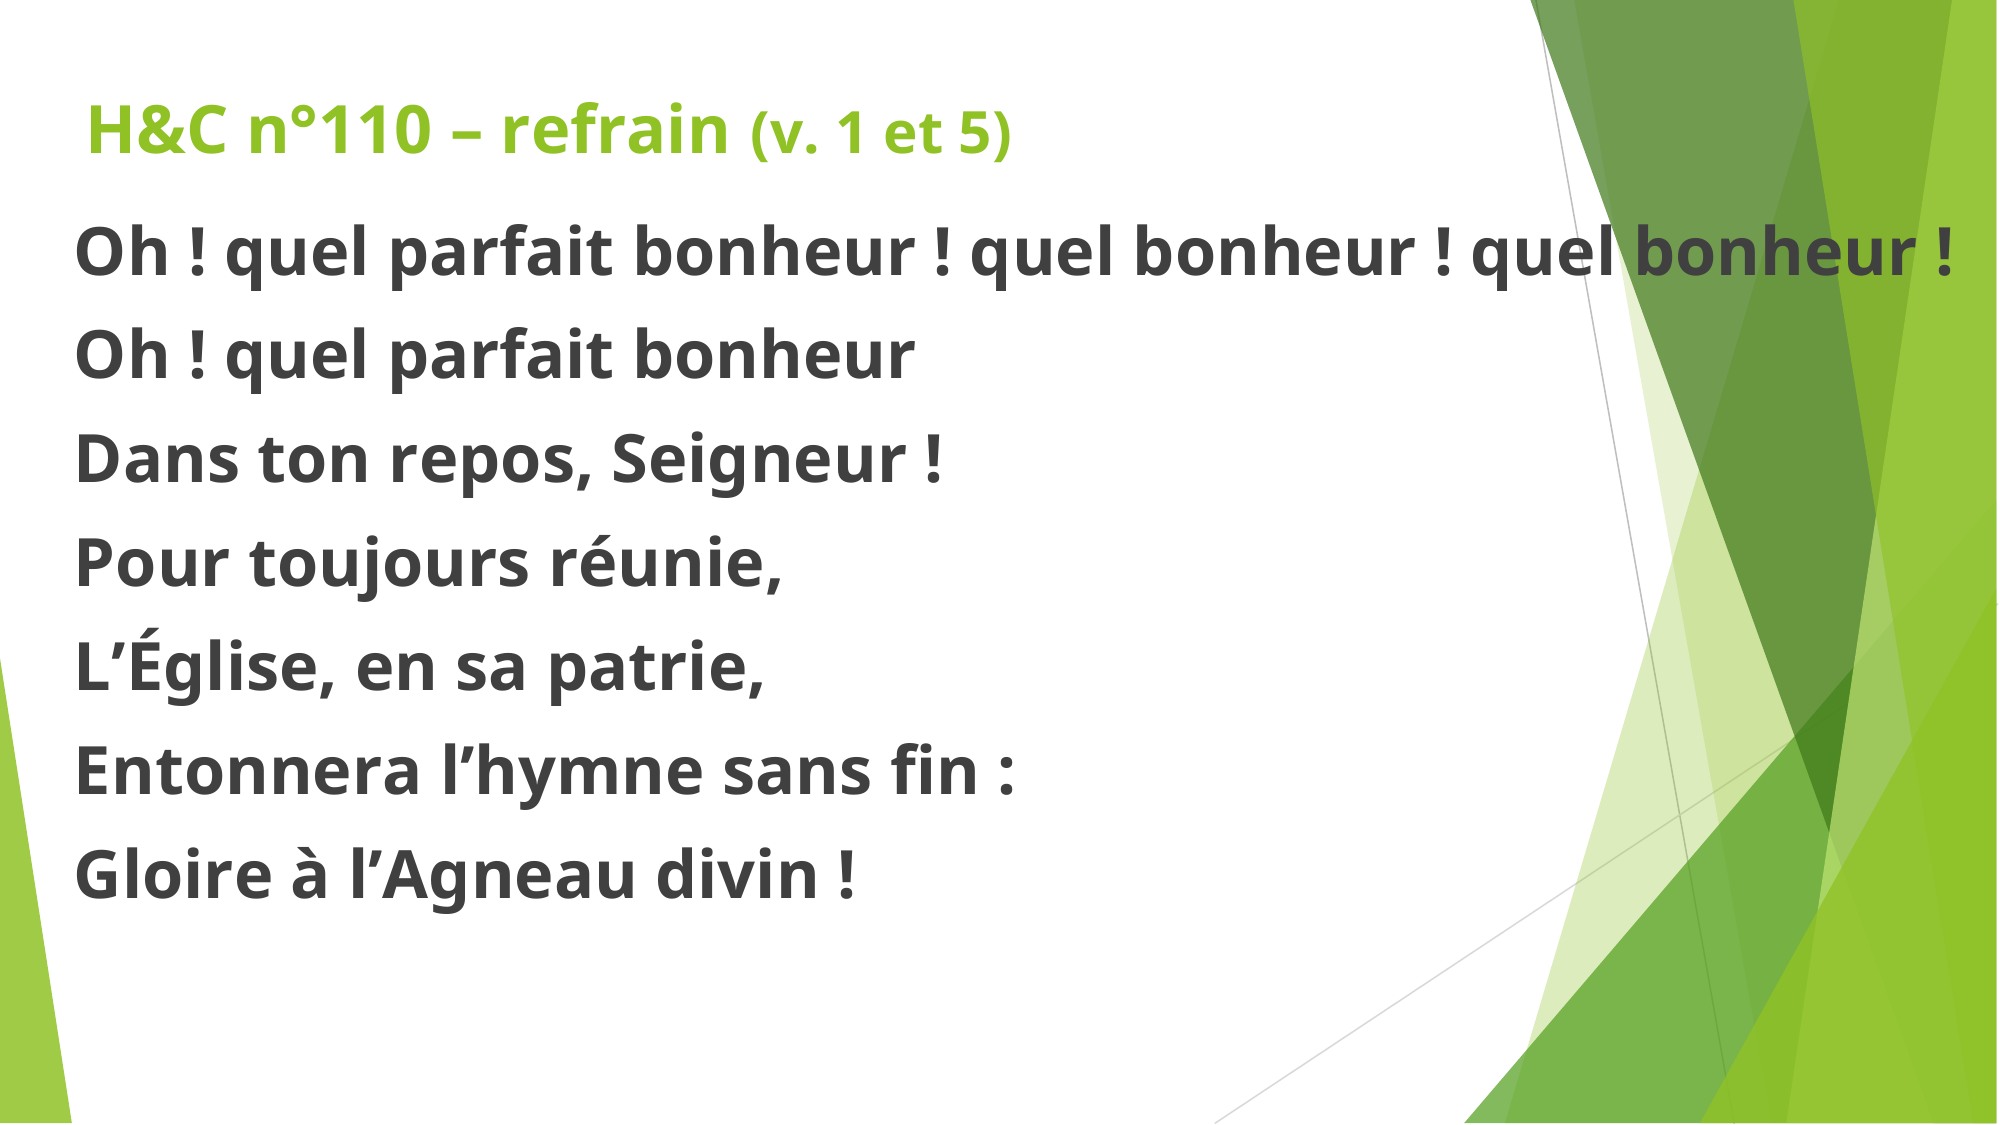

H&C n°110 – refrain (v. 1 et 5)
Oh ! quel parfait bonheur ! quel bonheur ! quel bonheur !
Oh ! quel parfait bonheur
Dans ton repos, Seigneur !
Pour toujours réunie,
L’Église, en sa patrie,
Entonnera l’hymne sans fin :
Gloire à l’Agneau divin !